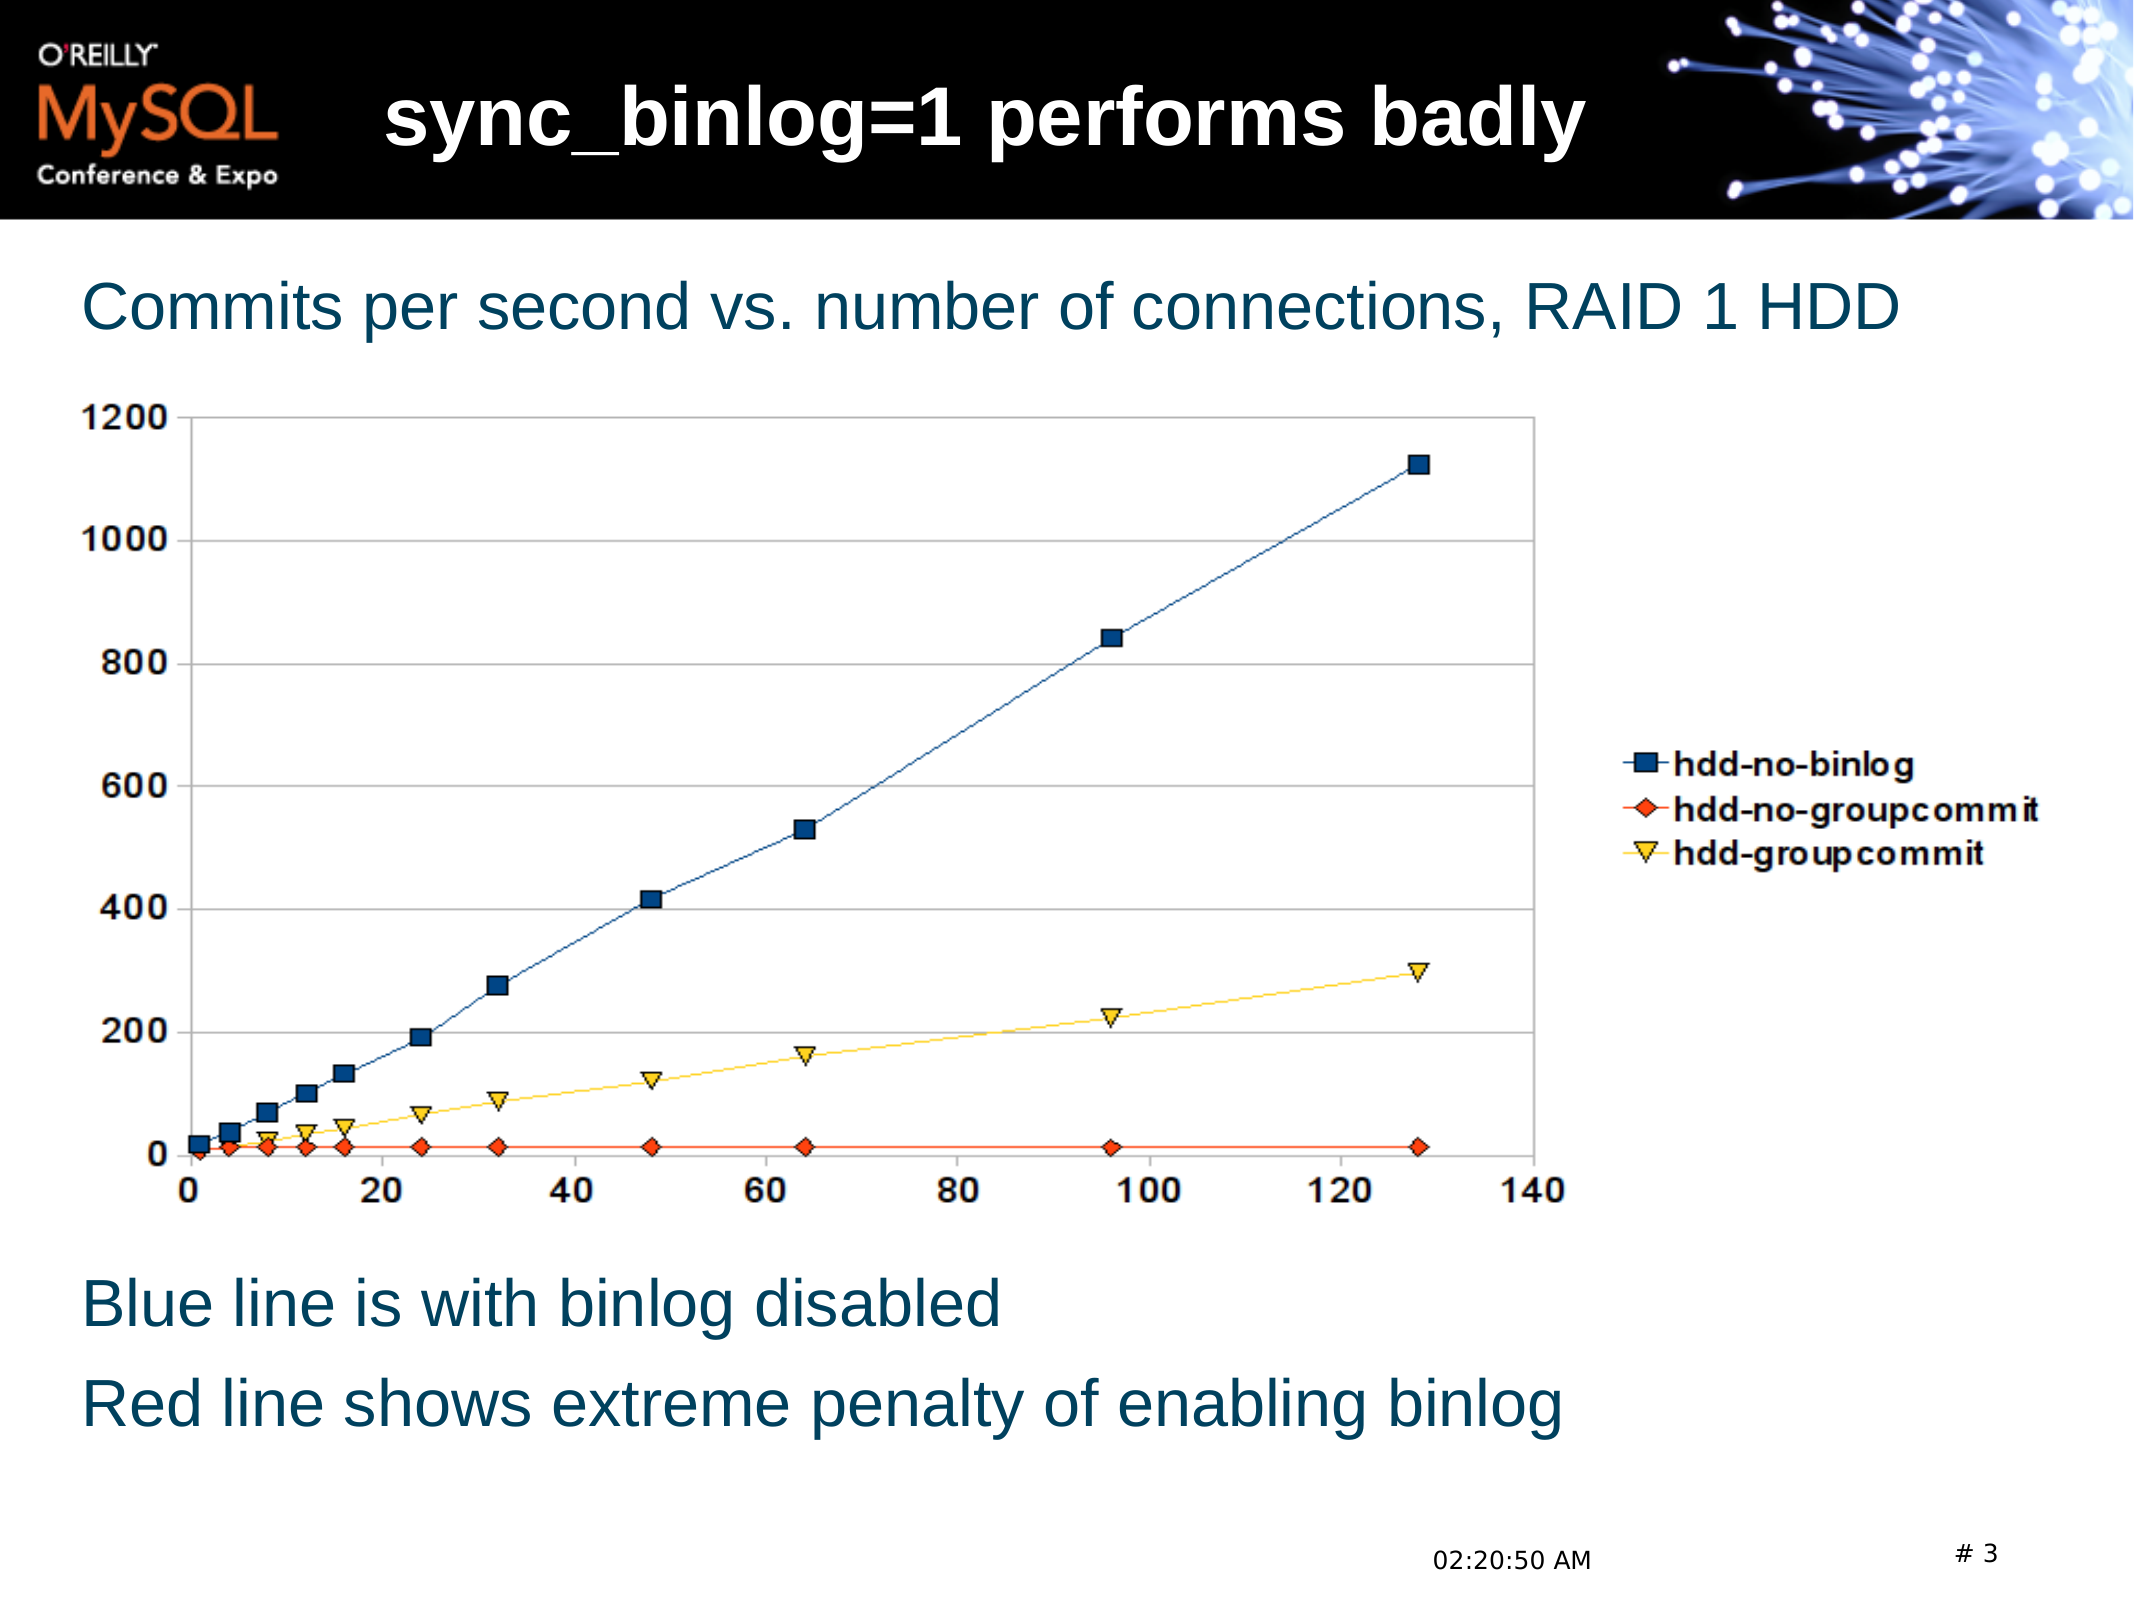

# sync_binlog=1 performs badly
Commits per second vs. number of connections, RAID 1 HDD
Blue line is with binlog disabled
Red line shows extreme penalty of enabling binlog